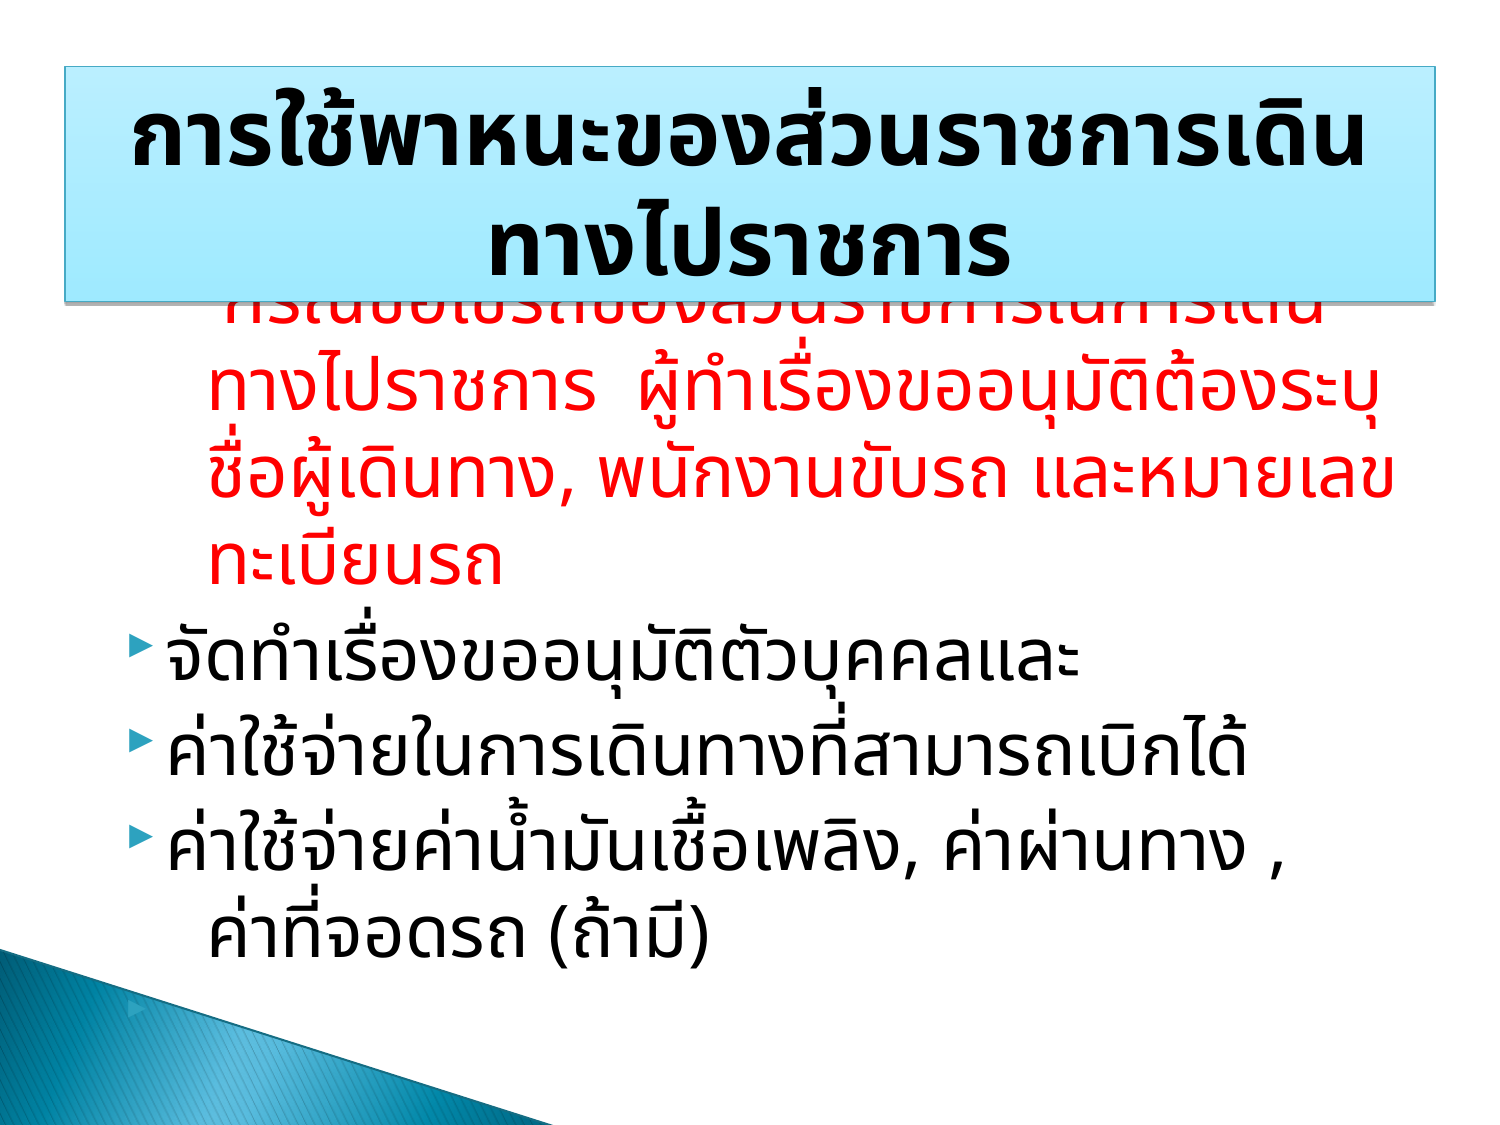

การใช้พาหนะของส่วนราชการเดินทางไปราชการ
# กรณีขอใช้รถของส่วนราชการในการเดินทางไปราชการ ผู้ทำเรื่องขออนุมัติต้องระบุชื่อผู้เดินทาง, พนักงานขับรถ และหมายเลขทะเบียนรถ
จัดทำเรื่องขออนุมัติตัวบุคคลและ
ค่าใช้จ่ายในการเดินทางที่สามารถเบิกได้
ค่าใช้จ่ายค่าน้ำมันเชื้อเพลิง, ค่าผ่านทาง , ค่าที่จอดรถ (ถ้ามี)